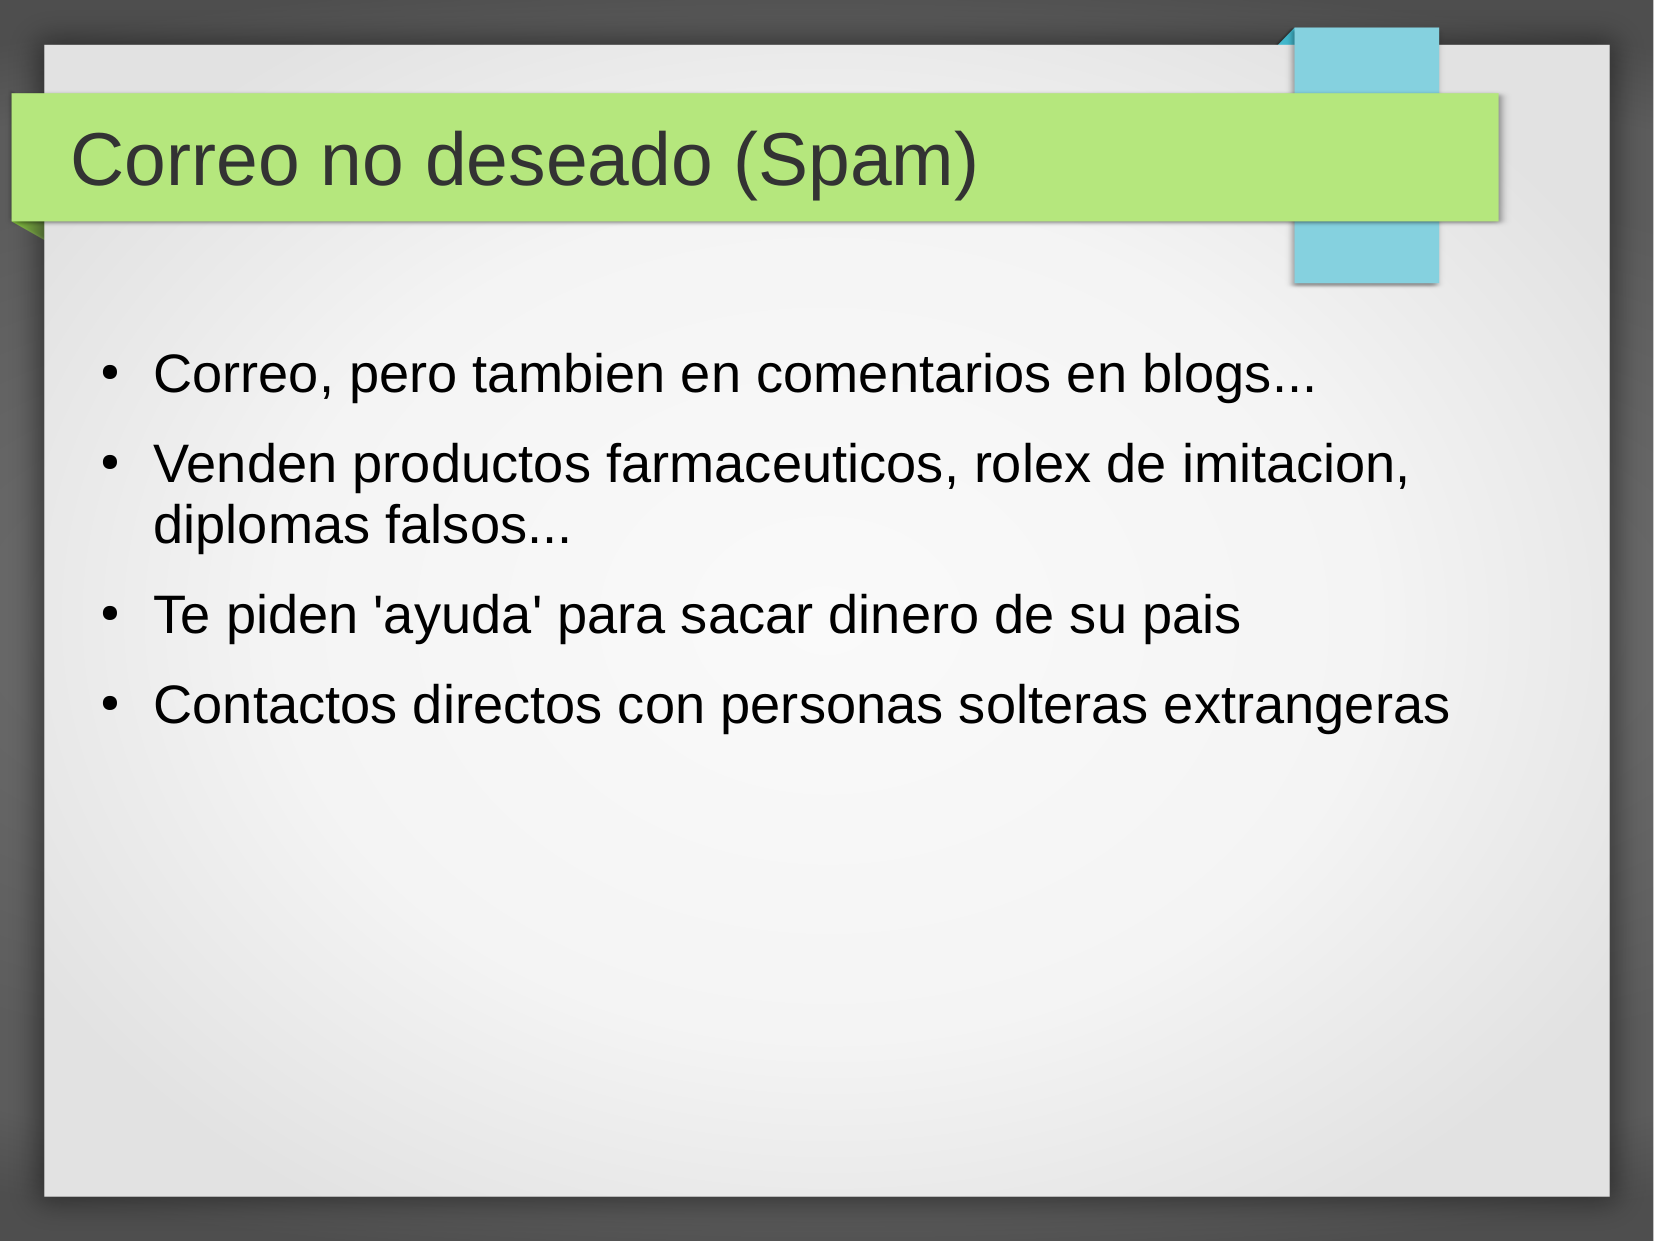

# Correo no deseado (Spam)
Correo, pero tambien en comentarios en blogs...
Venden productos farmaceuticos, rolex de imitacion, diplomas falsos...
Te piden 'ayuda' para sacar dinero de su pais
Contactos directos con personas solteras extrangeras